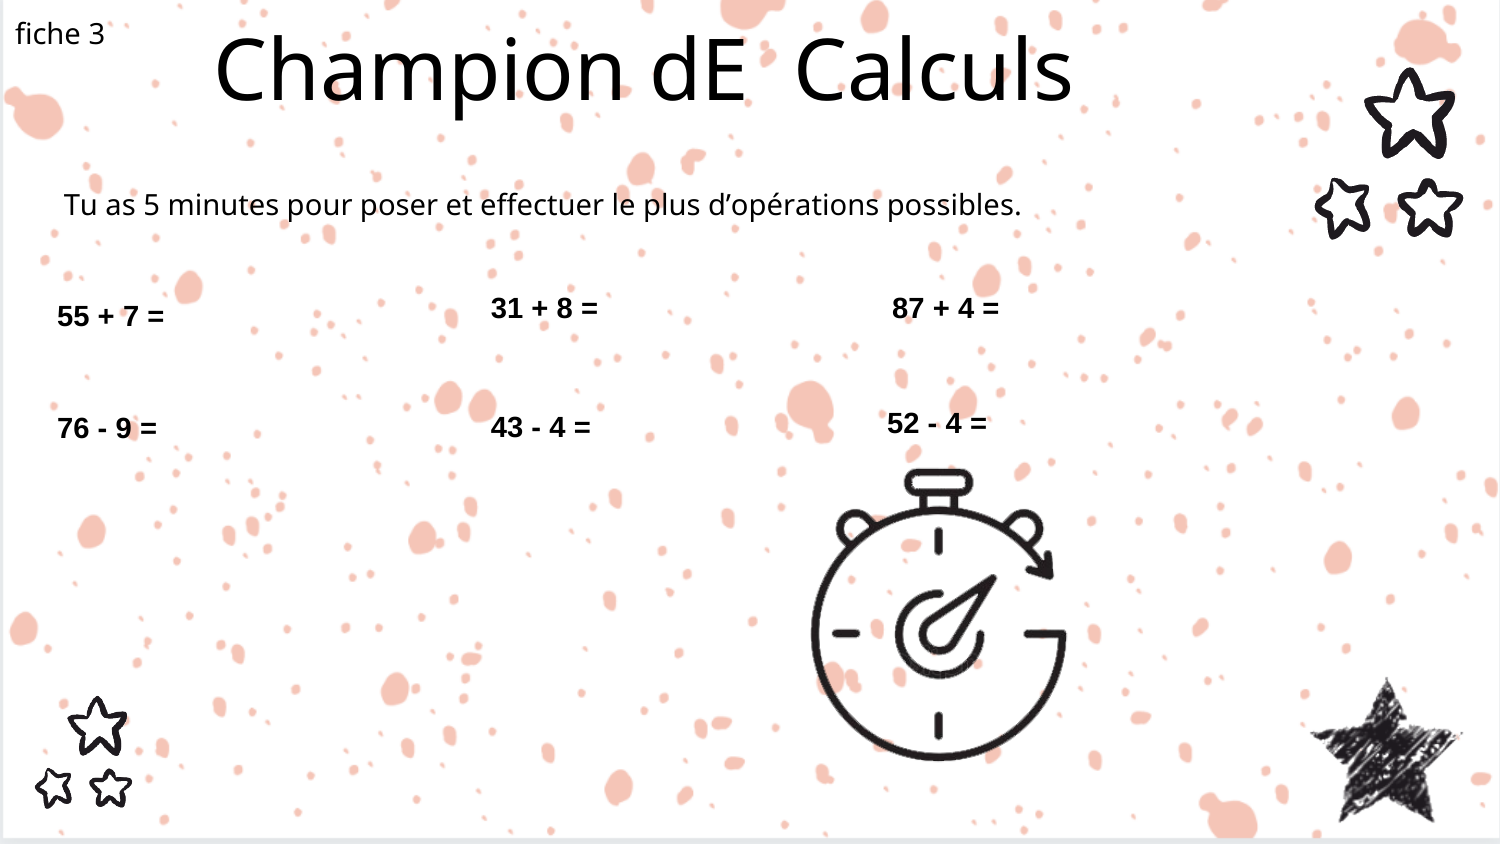

fiche 3
Champion dE Calculs
Tu as 5 minutes pour poser et effectuer le plus d’opérations possibles.
31 + 8 =
87 + 4 =
55 + 7 =
52 - 4 =
43 - 4 =
76 - 9 =